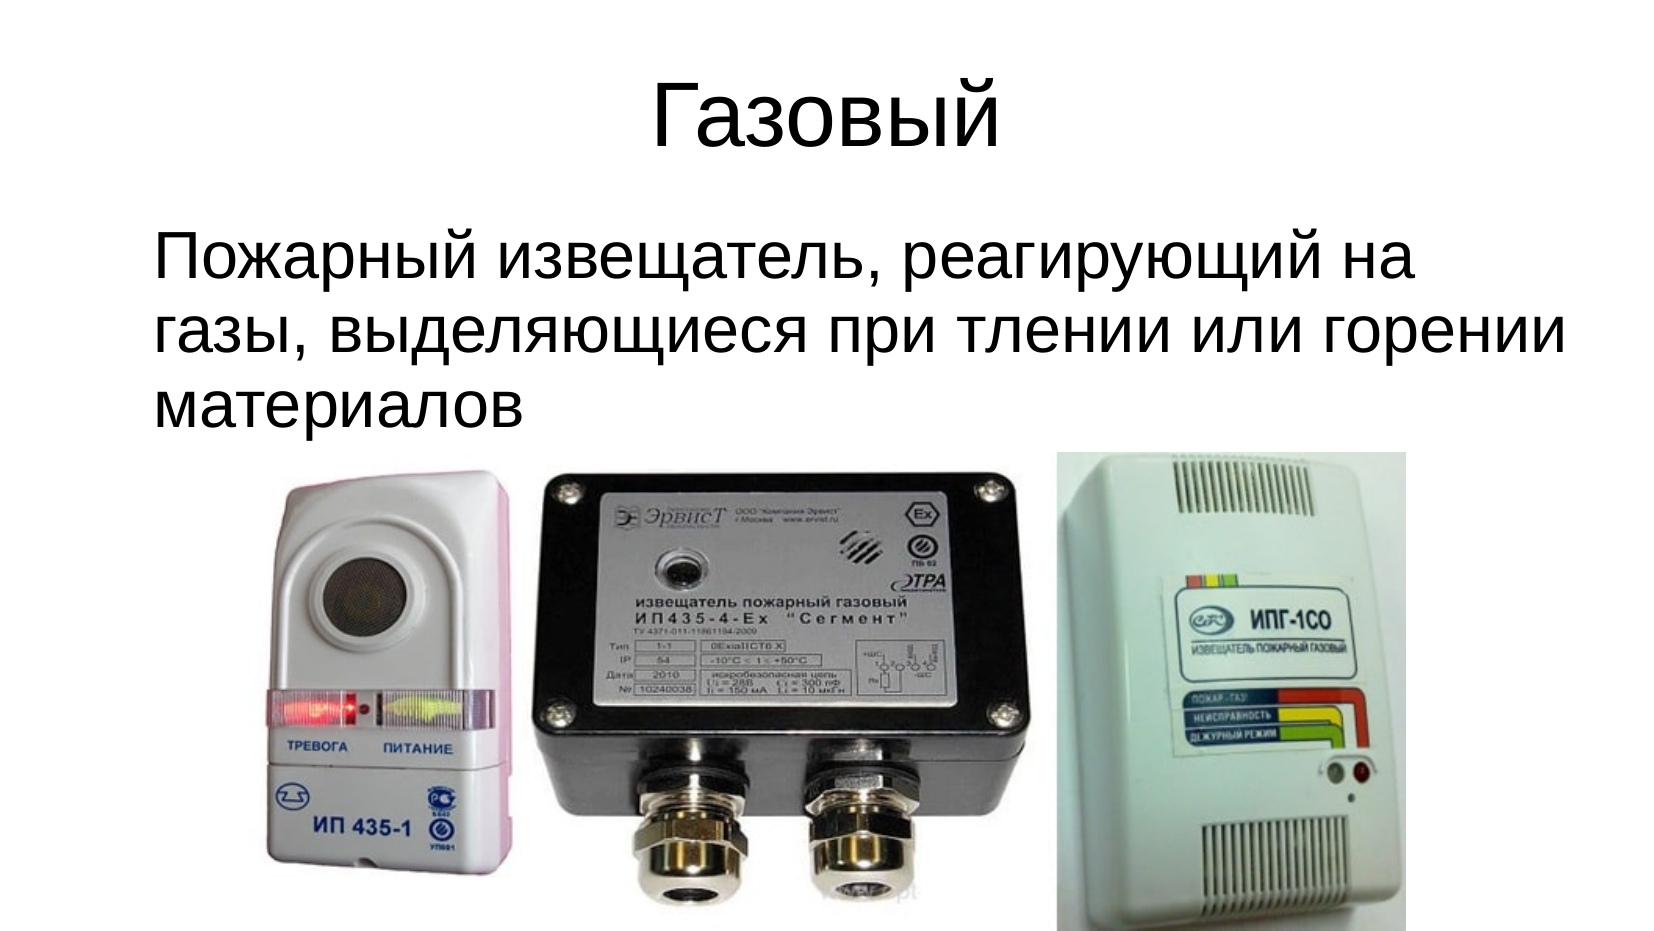

# Газовый
Пожарный извещатель, реагирующий на газы, выделяющиеся при тлении или горении материалов